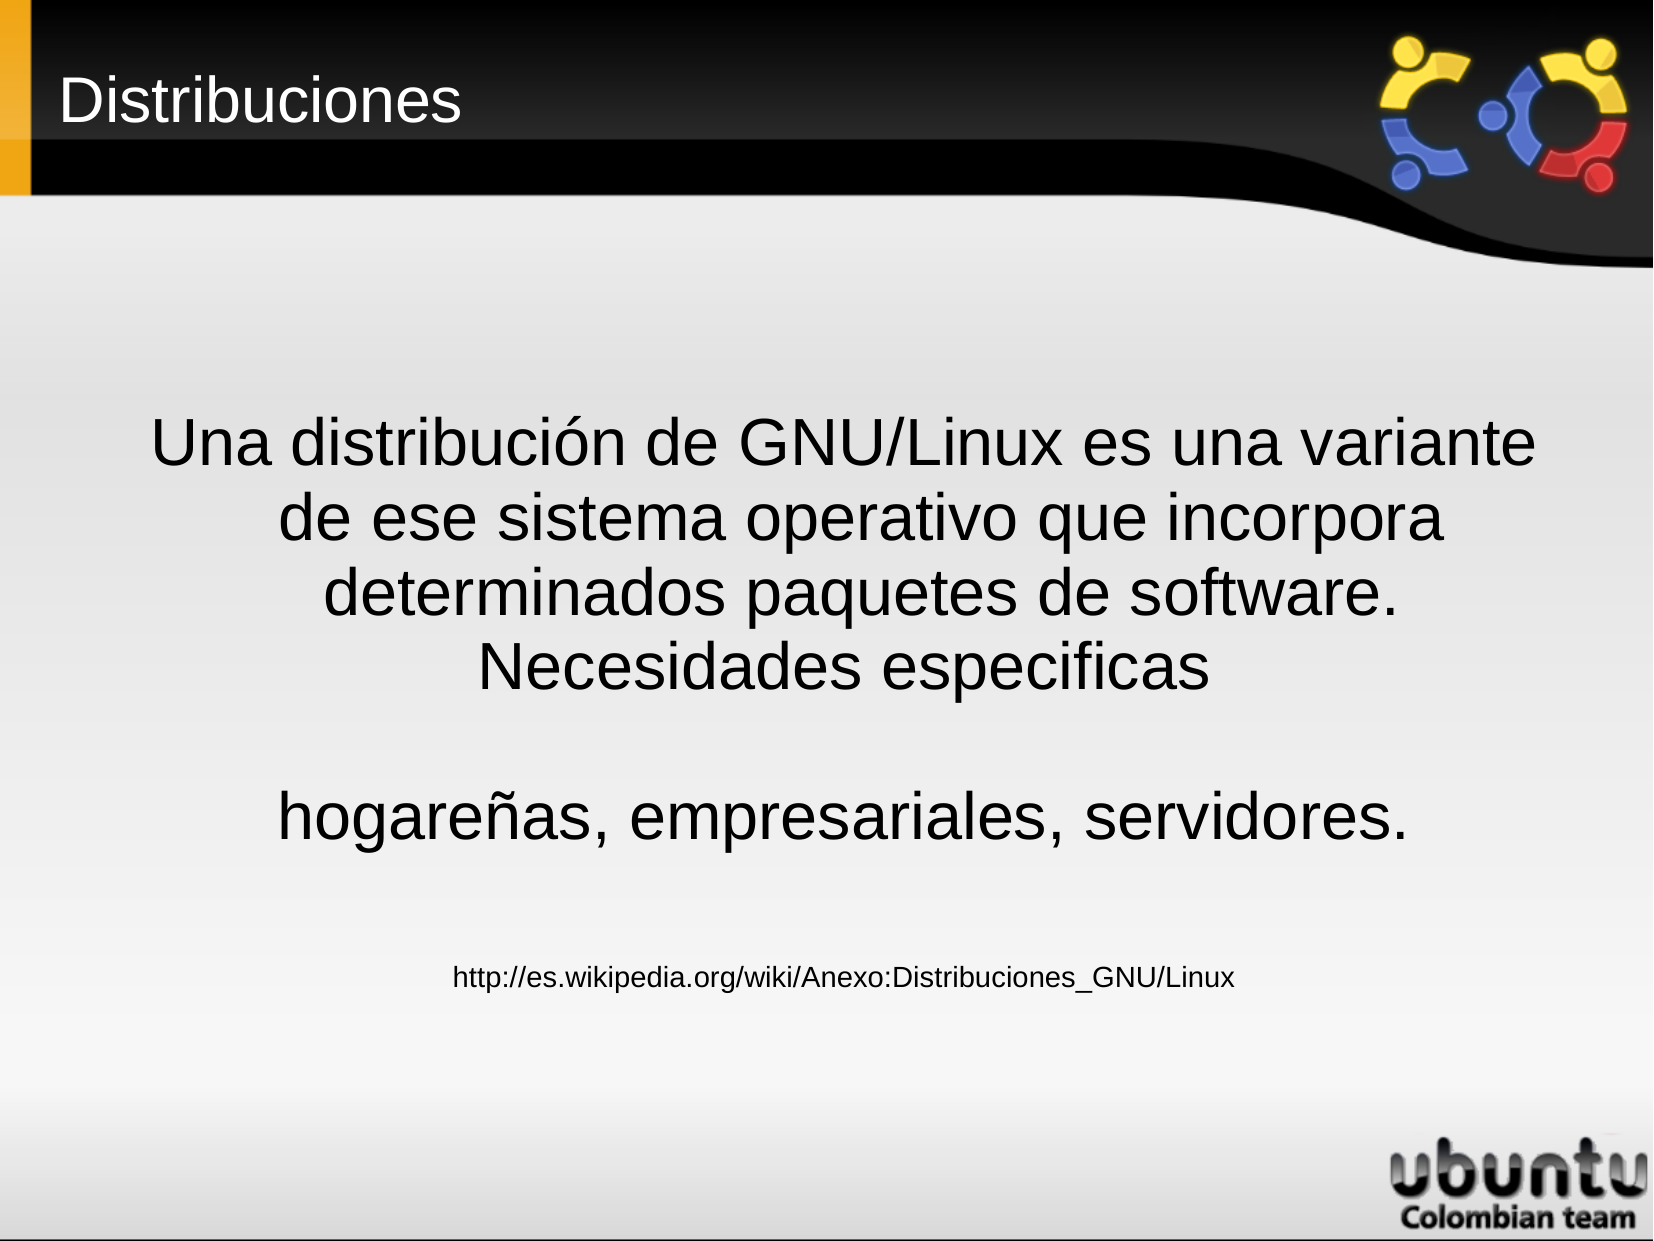

# Distribuciones
Una distribución de GNU/Linux es una variante de ese sistema operativo que incorpora determinados paquetes de software.
Necesidades especificas
hogareñas, empresariales, servidores.
http://es.wikipedia.org/wiki/Anexo:Distribuciones_GNU/Linux